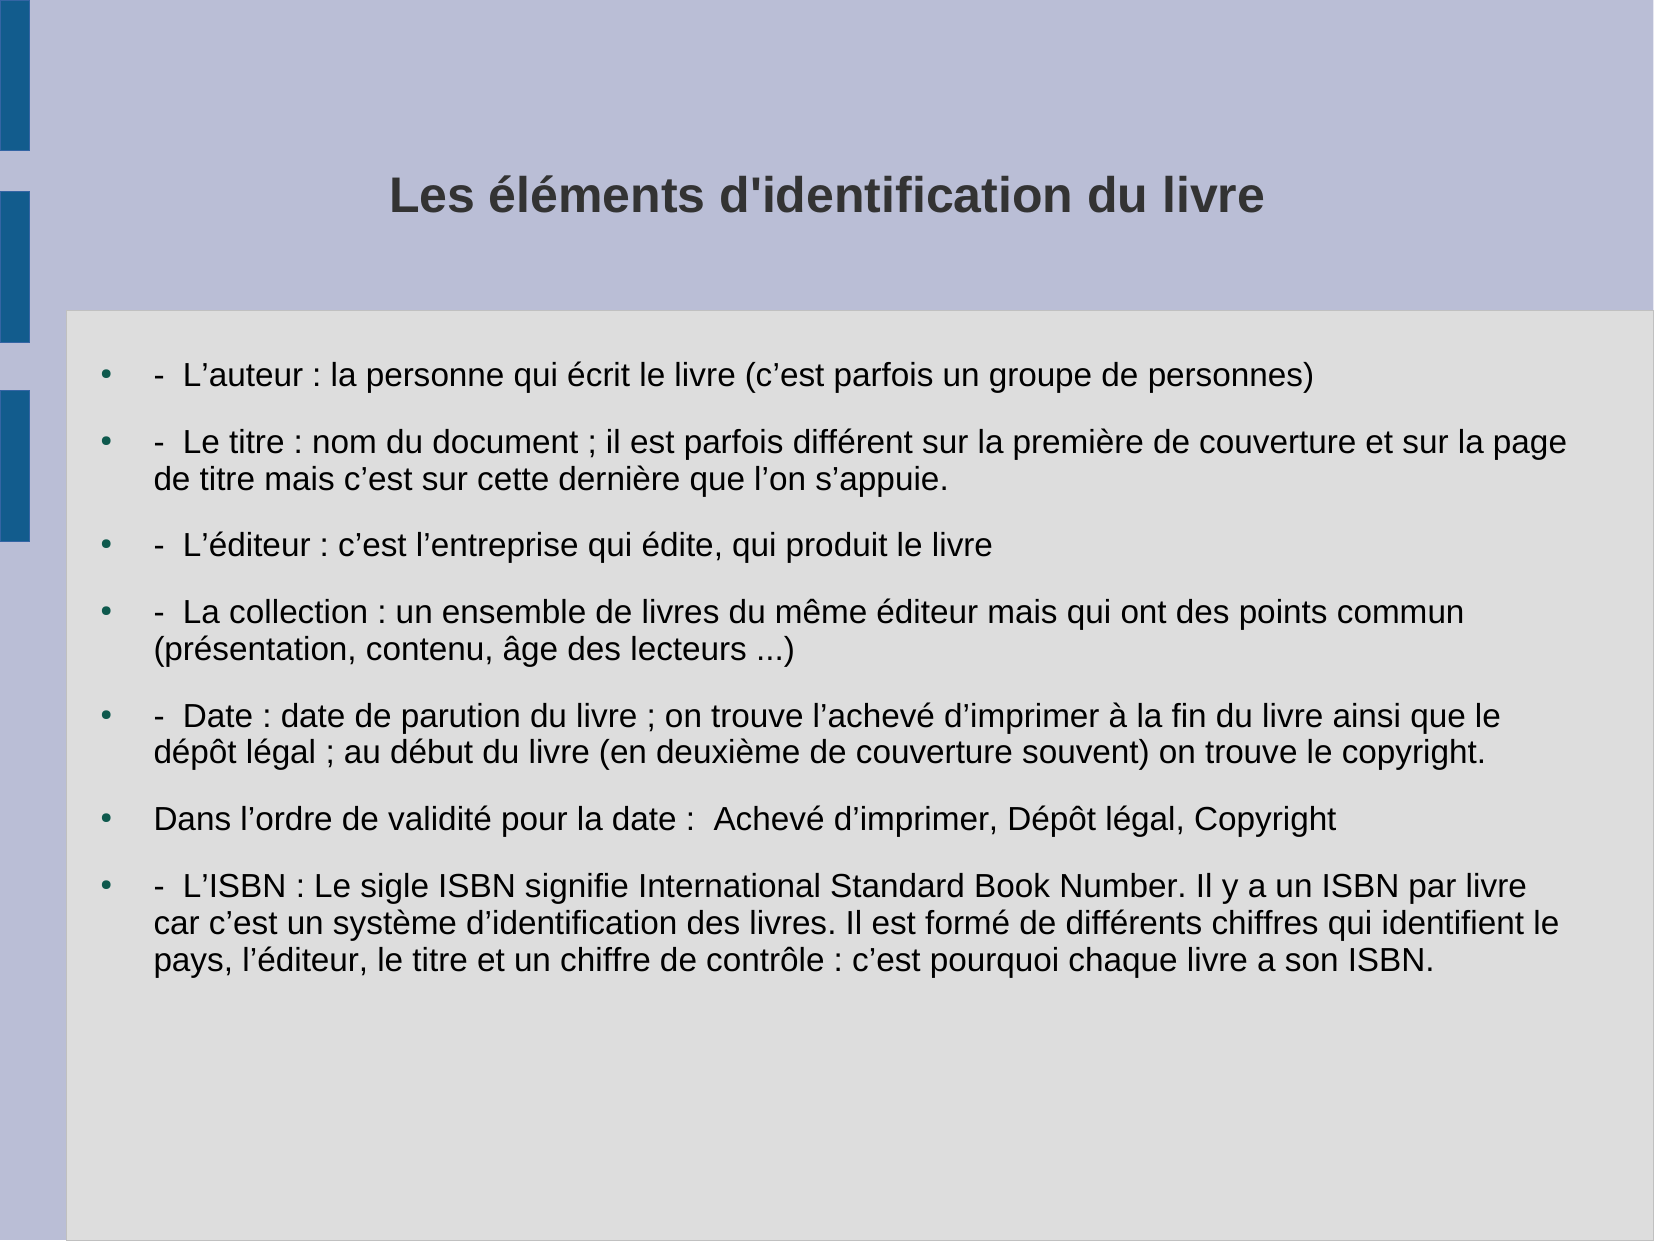

# Les éléments d'identification du livre
- L’auteur : la personne qui écrit le livre (c’est parfois un groupe de personnes)
- Le titre : nom du document ; il est parfois différent sur la première de couverture et sur la page de titre mais c’est sur cette dernière que l’on s’appuie.
- L’éditeur : c’est l’entreprise qui édite, qui produit le livre
- La collection : un ensemble de livres du même éditeur mais qui ont des points commun (présentation, contenu, âge des lecteurs ...)
- Date : date de parution du livre ; on trouve l’achevé d’imprimer à la fin du livre ainsi que le dépôt légal ; au début du livre (en deuxième de couverture souvent) on trouve le copyright.
Dans l’ordre de validité pour la date : Achevé d’imprimer, Dépôt légal, Copyright
- L’ISBN : Le sigle ISBN signifie International Standard Book Number. Il y a un ISBN par livre car c’est un système d’identification des livres. Il est formé de différents chiffres qui identifient le pays, l’éditeur, le titre et un chiffre de contrôle : c’est pourquoi chaque livre a son ISBN.